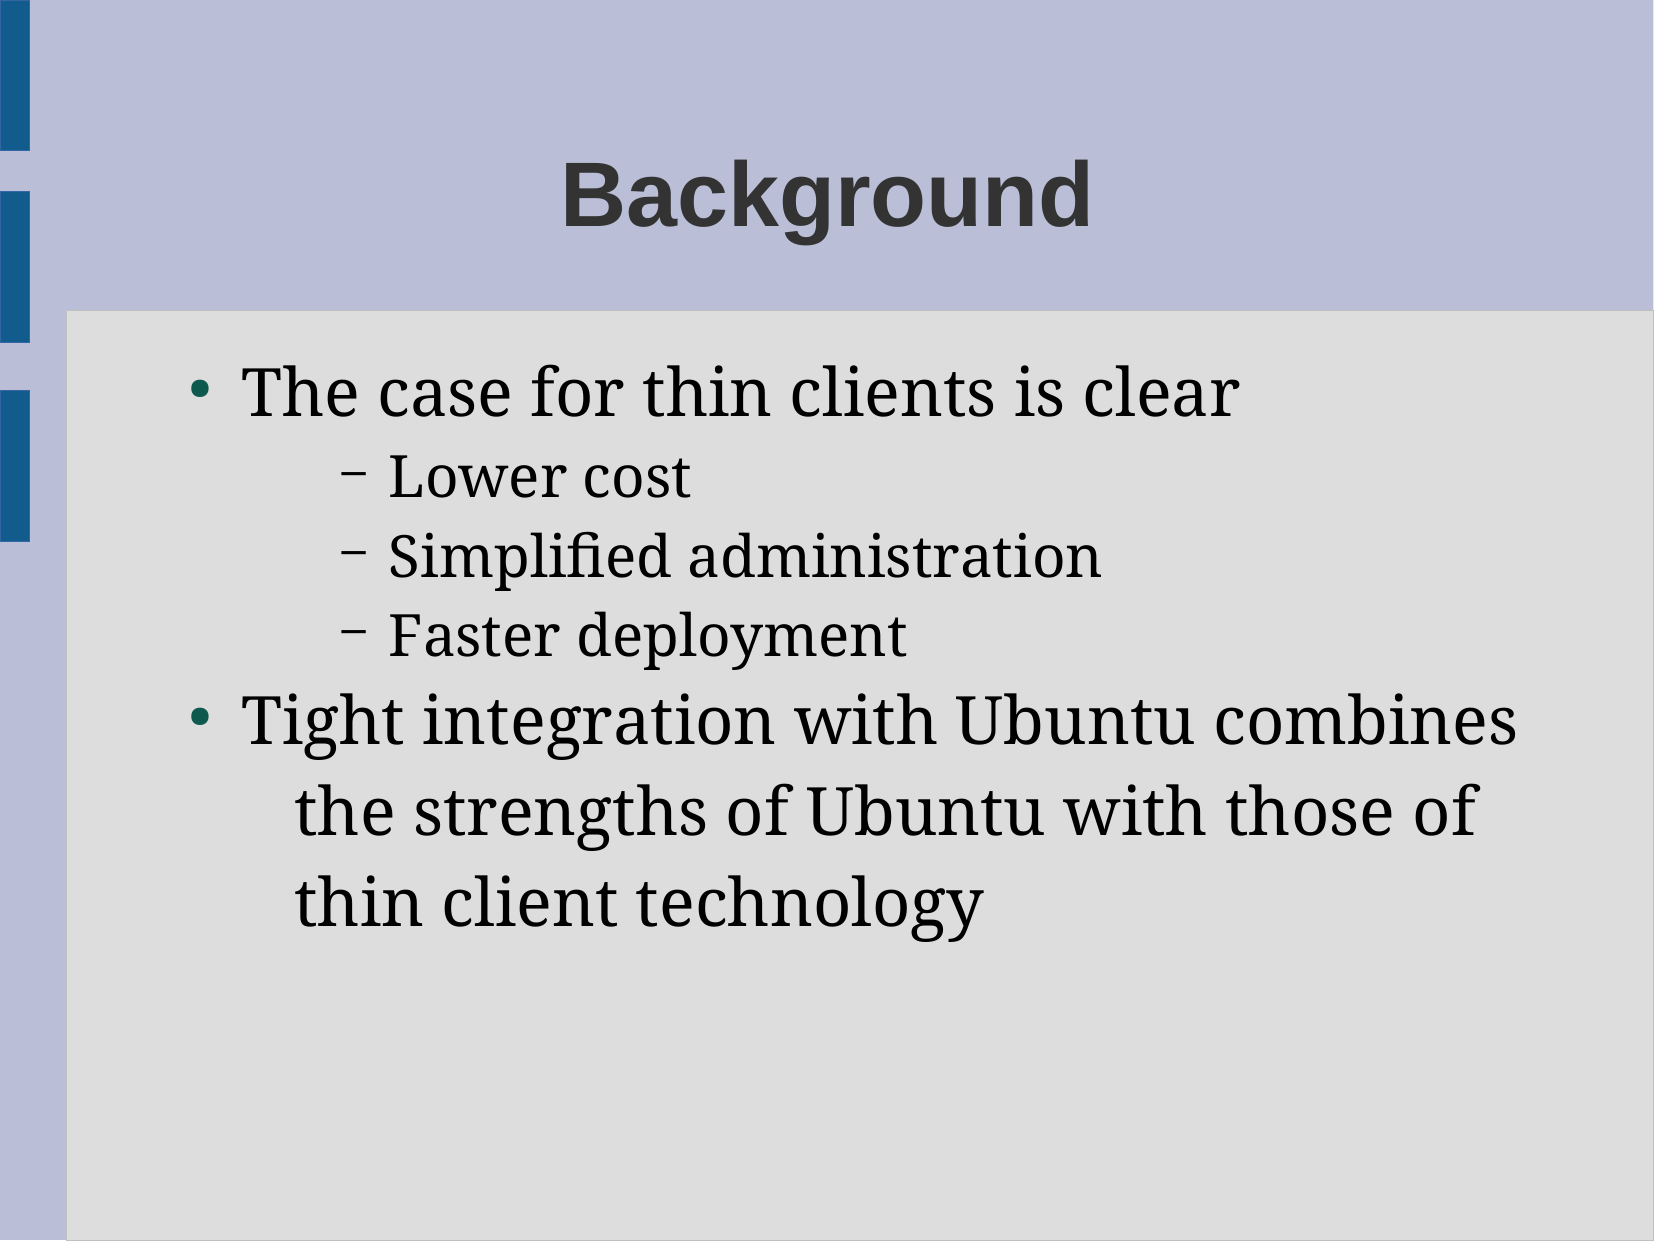

# Background
The case for thin clients is clear
Lower cost
Simplified administration
Faster deployment
Tight integration with Ubuntu combines the strengths of Ubuntu with those of thin client technology